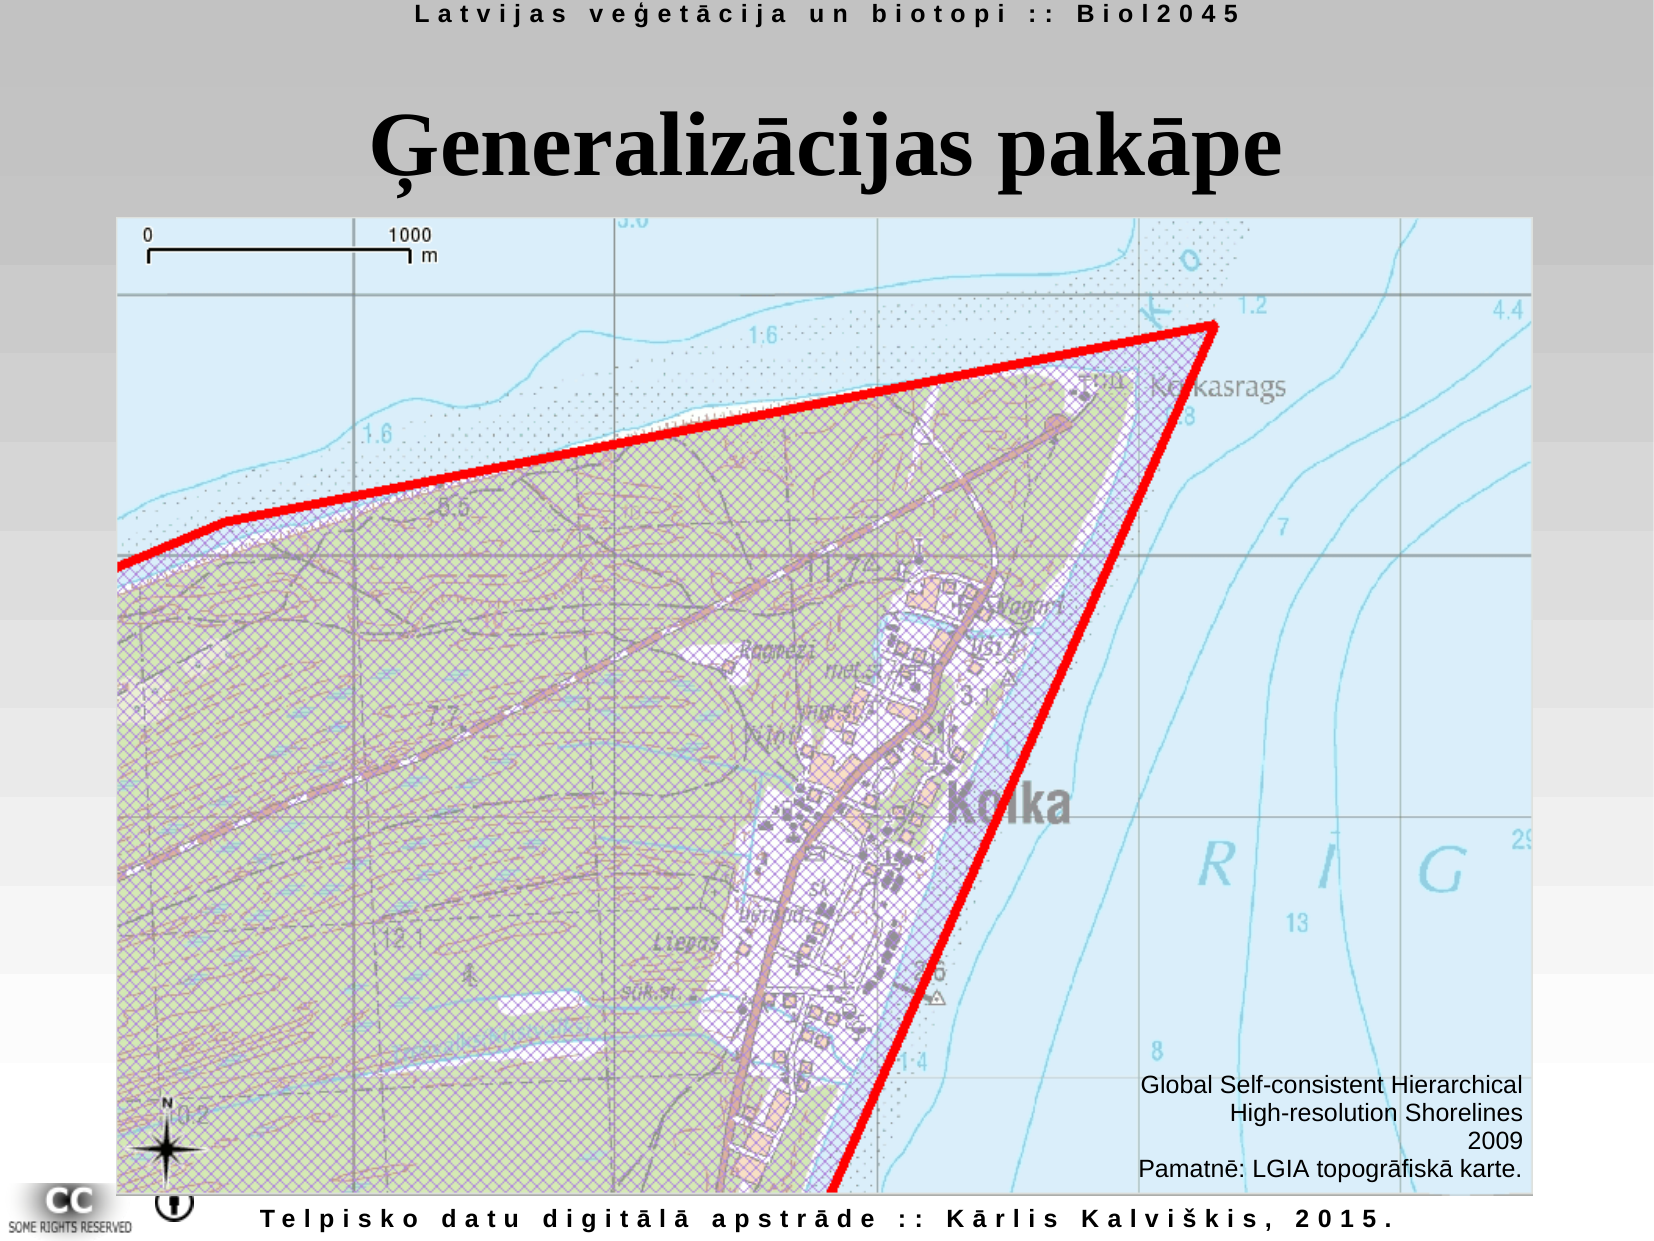

# Ģeneralizācijas pakāpe
Global Self-consistent Hierarchical
High-resolution Shorelines
 2009
Pamatnē: LGIA topogrāfiskā karte.